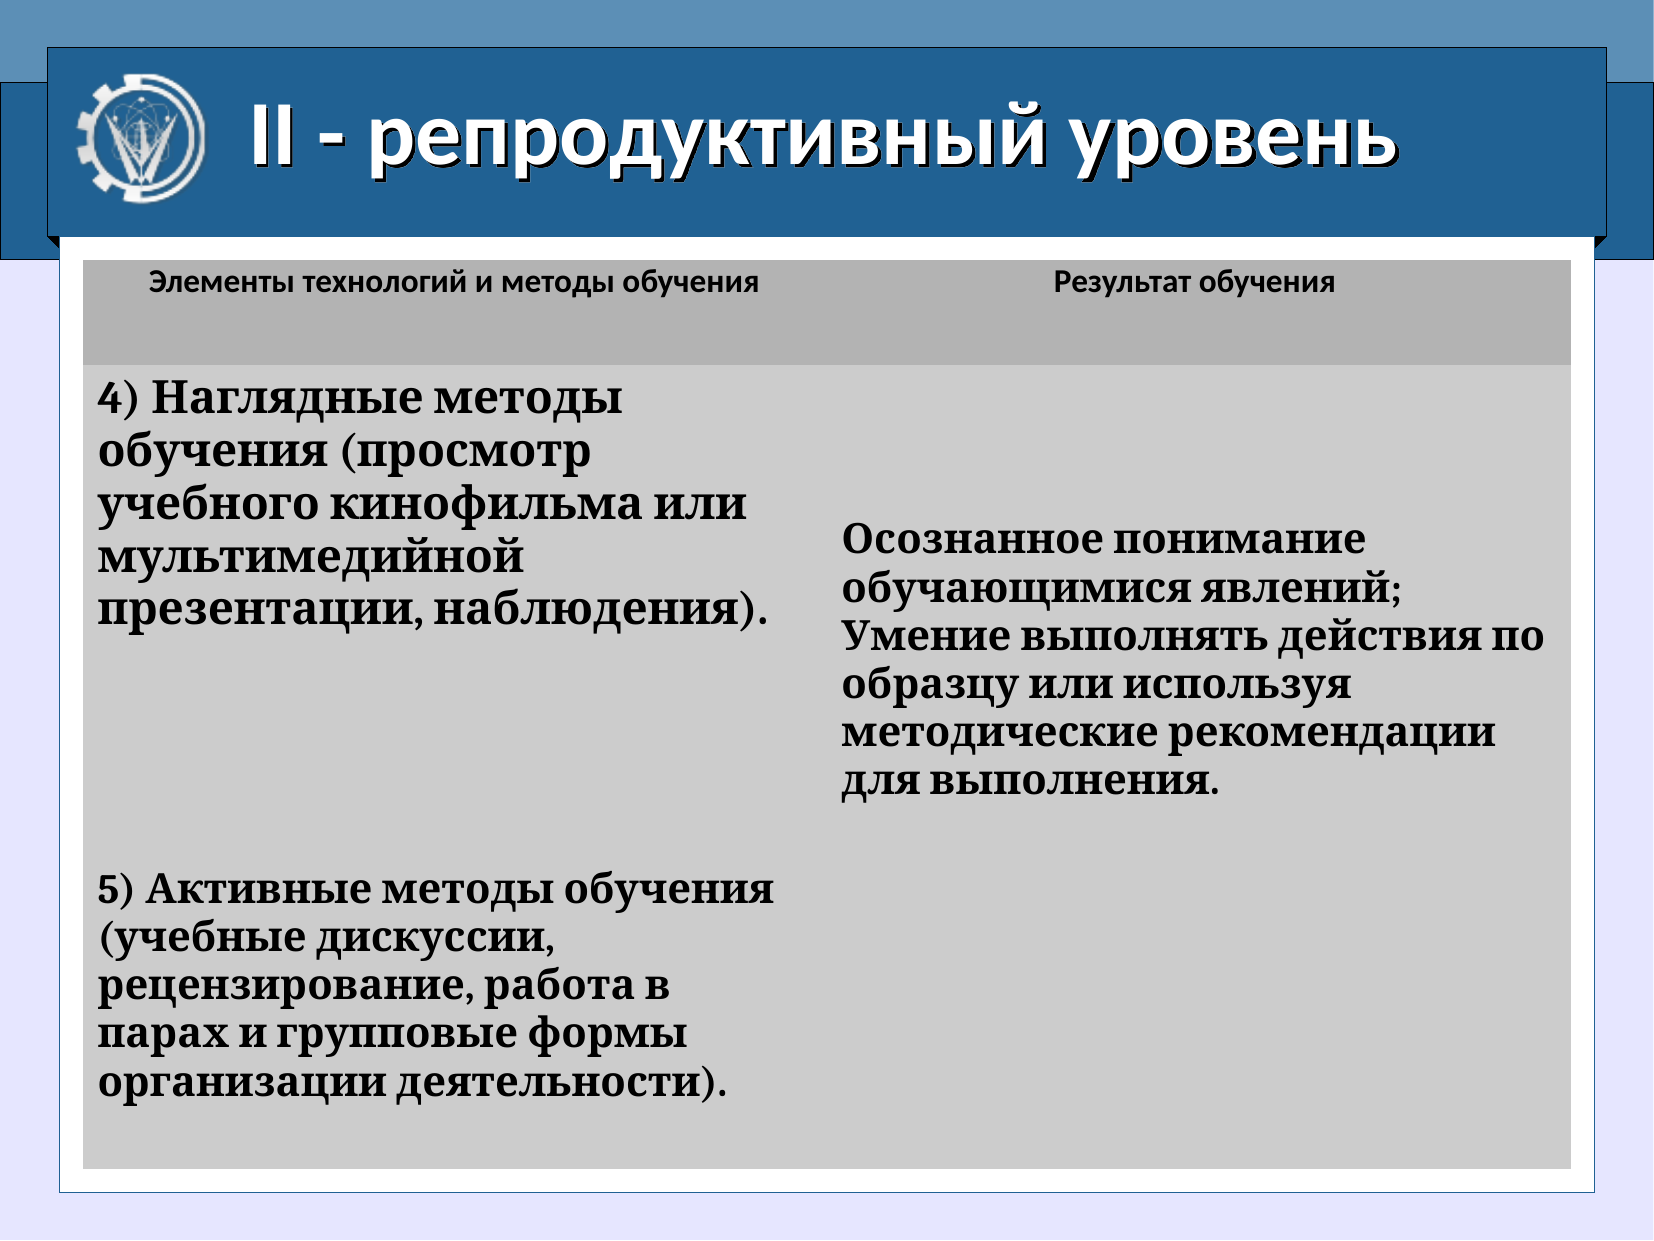

# II - репродуктивный уровень
| Элементы технологий и методы обучения | Результат обучения |
| --- | --- |
| 4) Наглядные методы обучения (просмотр учебного кинофильма или мультимедийной презентации, наблюдения). 5) Активные методы обучения (учебные дискуссии, рецензирование, работа в парах и групповые формы организации деятельности). | Осознанное понимание обучающимися явлений; Умение выполнять действия по образцу или используя методические рекомендации для выполнения. |